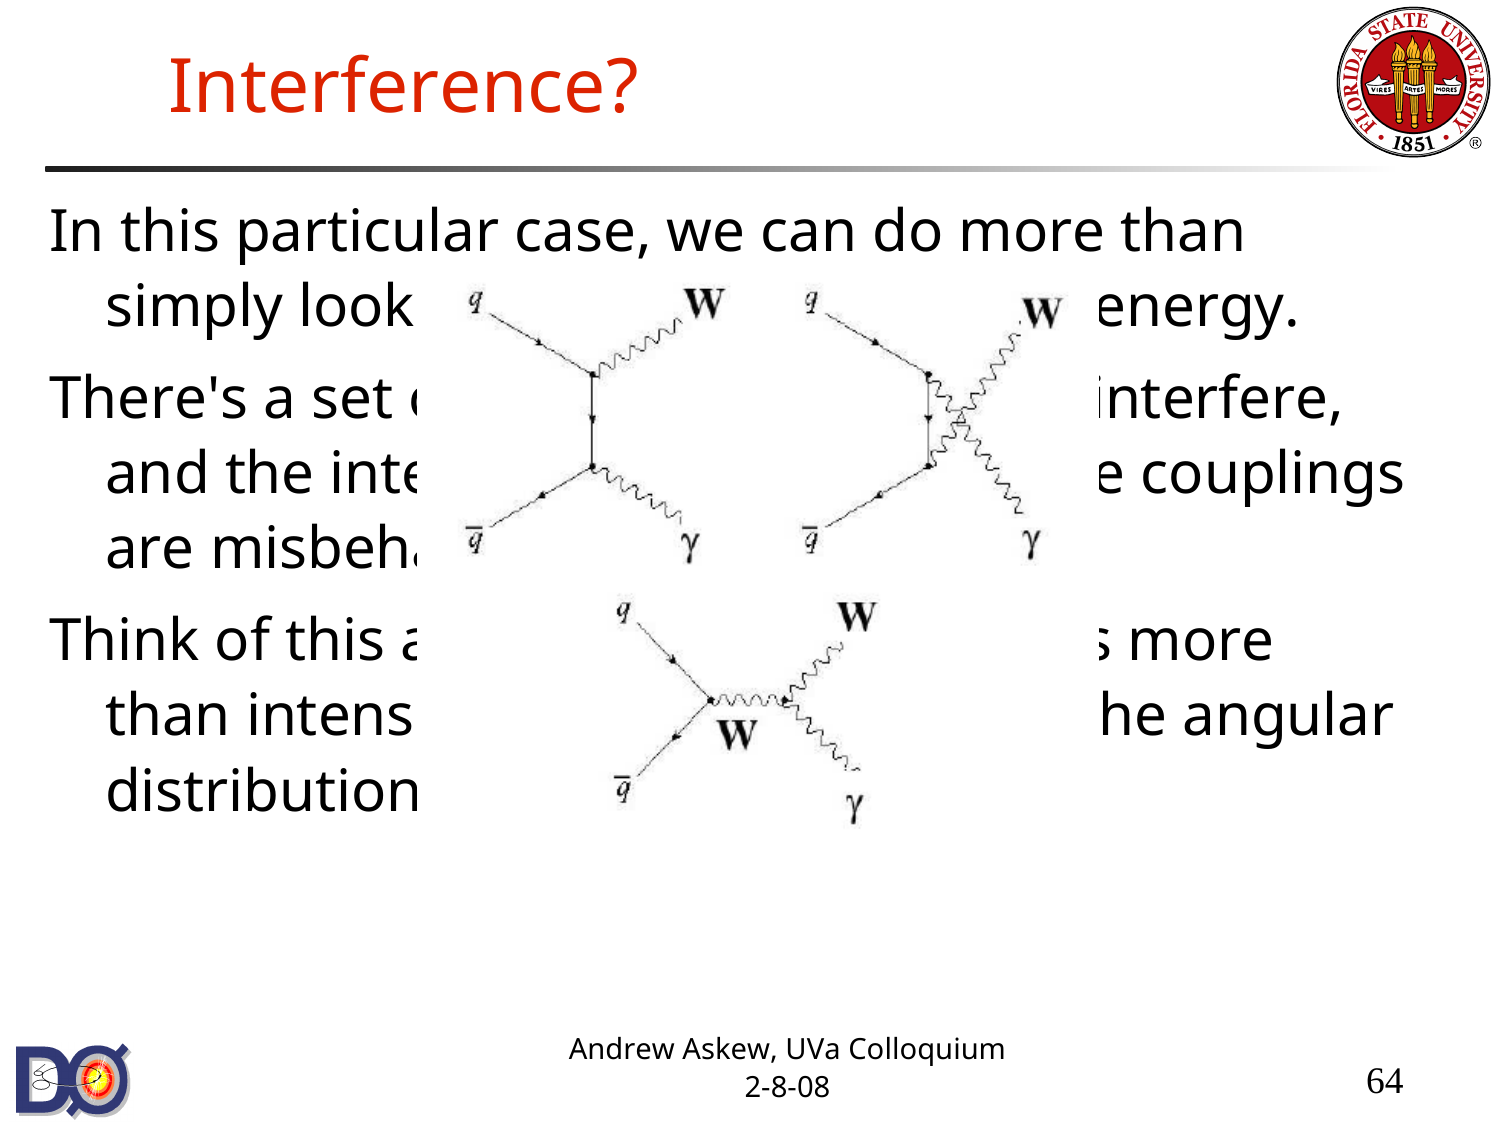

# Interference?
In this particular case, we can do more than simply look at the boson transverse energy.
There's a set of three diagrams which interfere, and the interference is BROKEN if the couplings are misbehaving.
Think of this as interferometry: there's more than intensity to study, there's also the angular distribution.